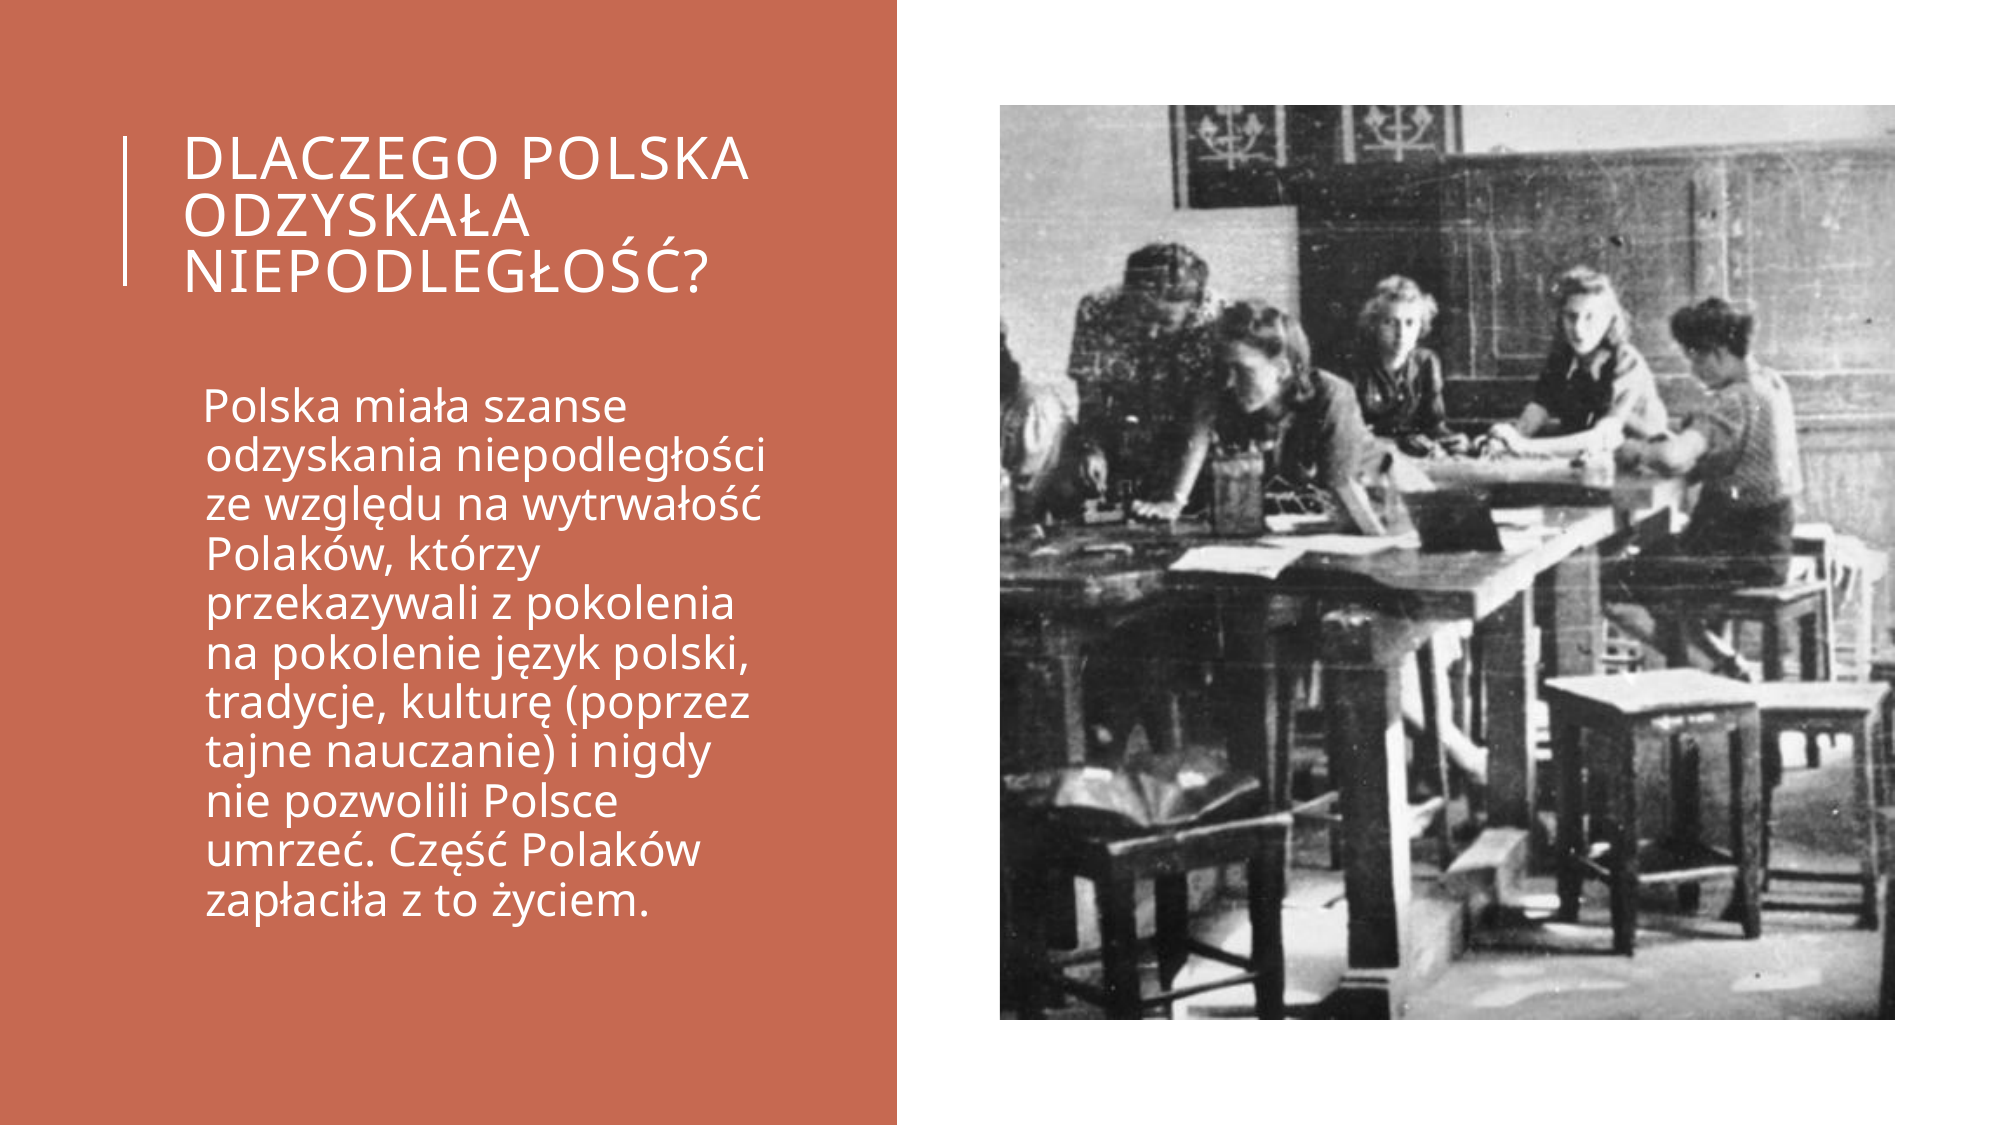

# Dlaczego Polska odzyskała Niepodległość?
 Polska miała szanse odzyskania niepodległości ze względu na wytrwałość Polaków, którzy przekazywali z pokolenia na pokolenie język polski, tradycje, kulturę (poprzez tajne nauczanie) i nigdy nie pozwolili Polsce umrzeć. Część Polaków zapłaciła z to życiem.